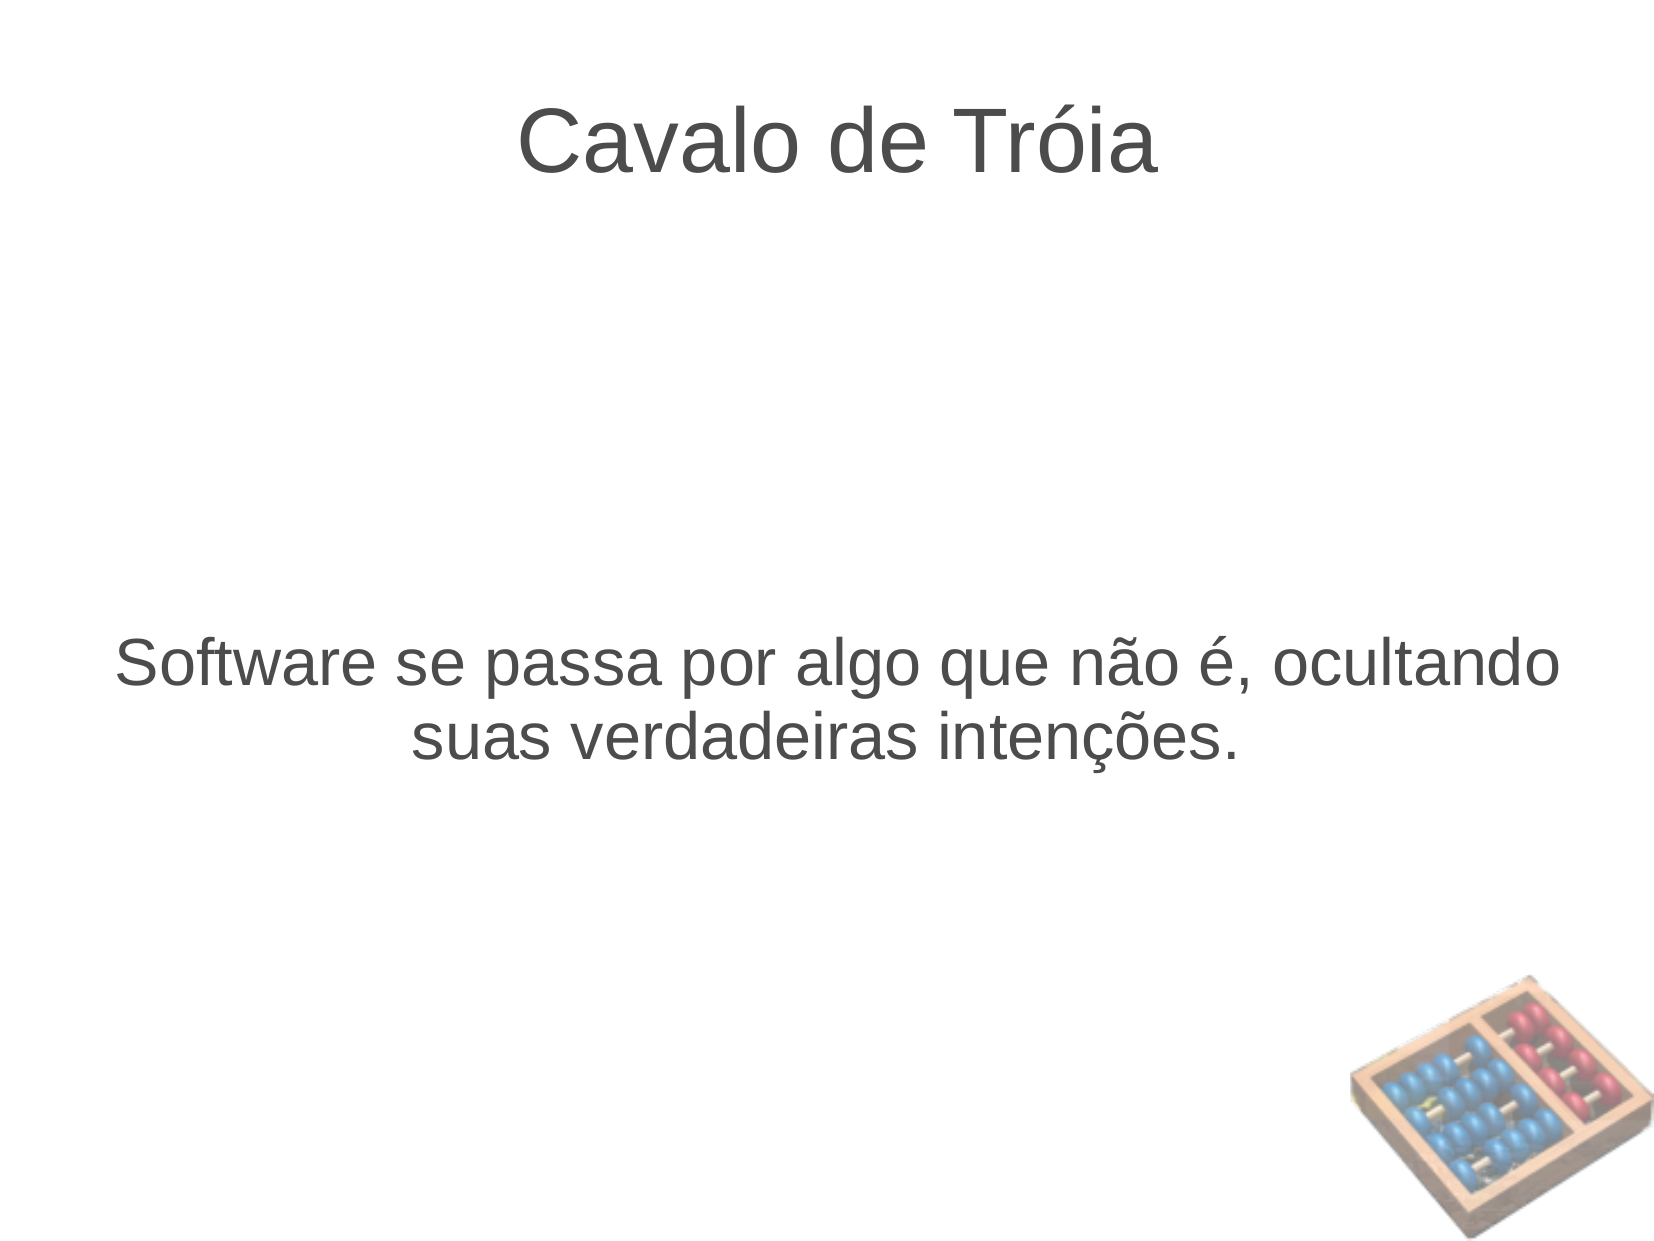

# Cavalo de Tróia
Software se passa por algo que não é, ocultando suas verdadeiras intenções.